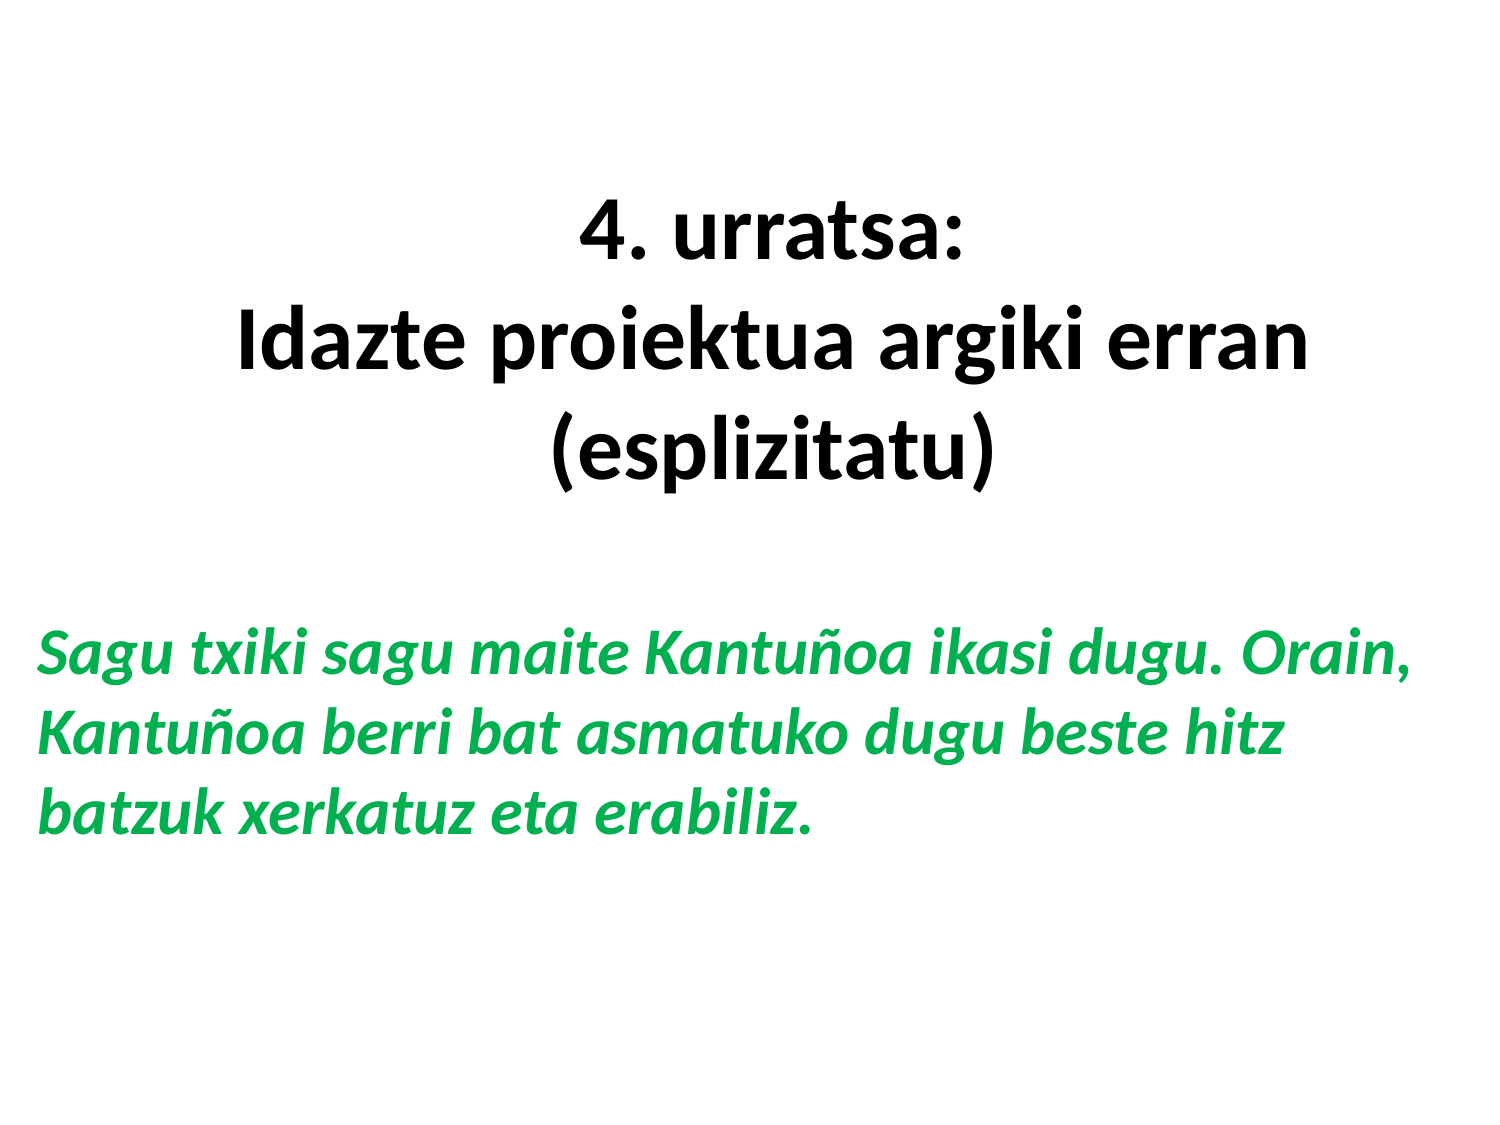

4. urratsa:
Idazte proiektua argiki erran (esplizitatu)
Sagu txiki sagu maite Kantuñoa ikasi dugu. Orain, Kantuñoa berri bat asmatuko dugu beste hitz batzuk xerkatuz eta erabiliz.